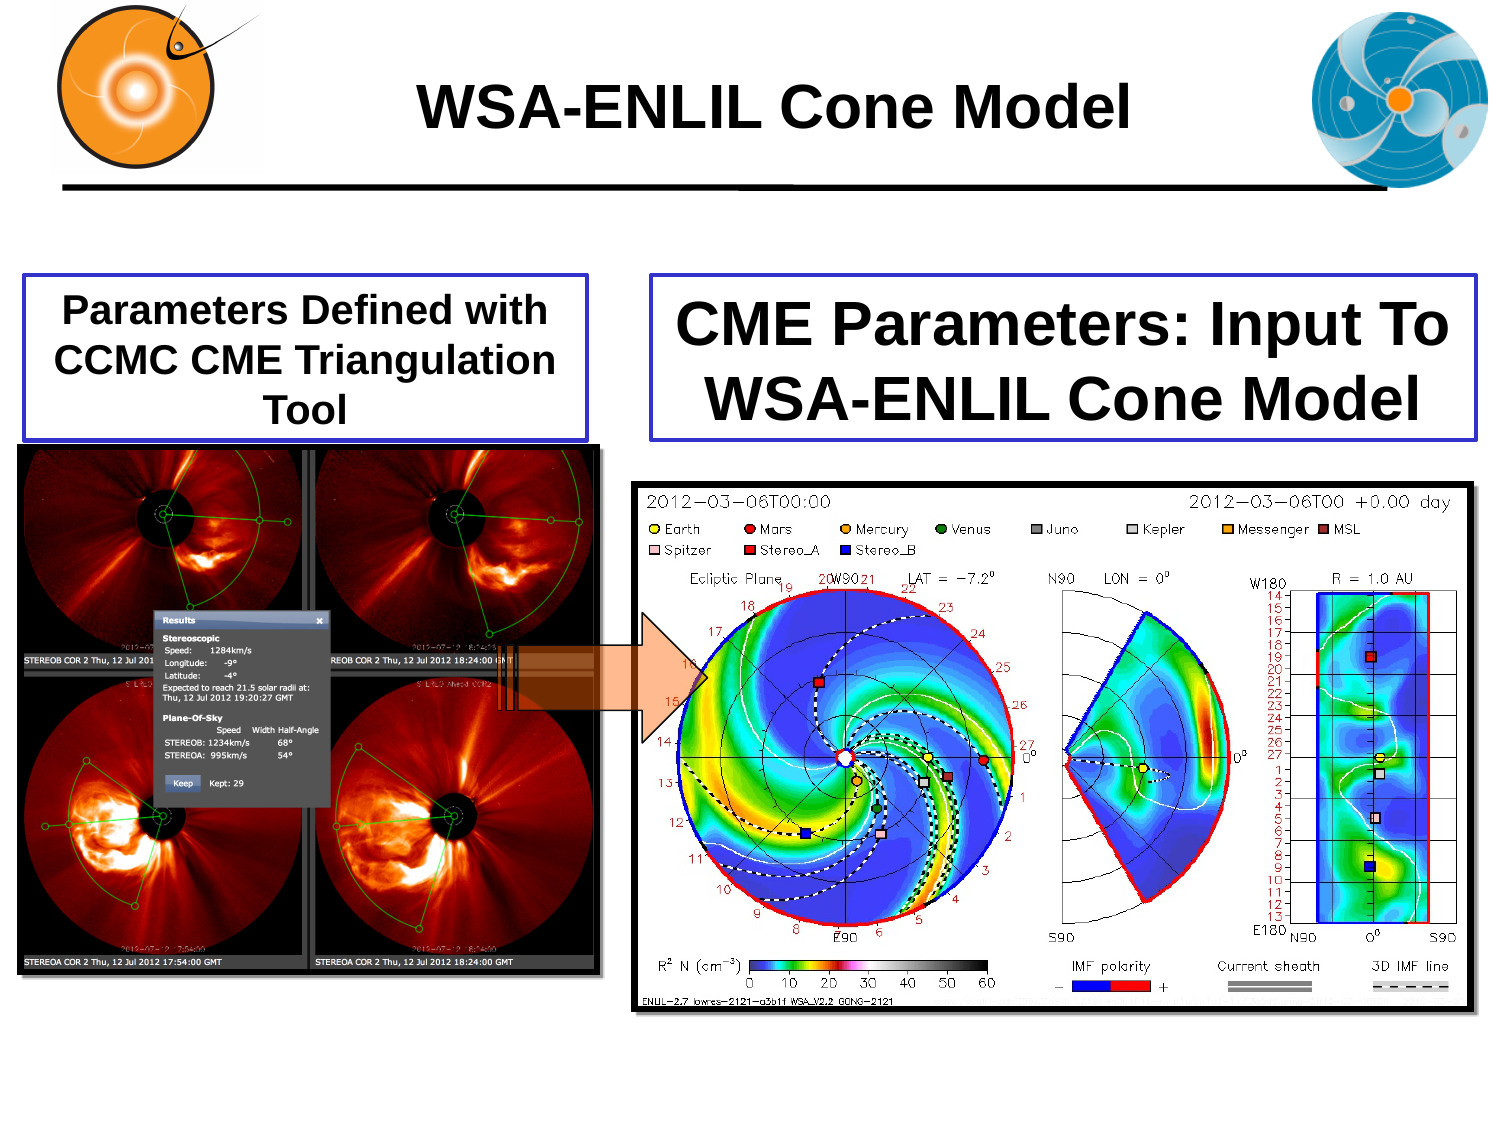

WSA-ENLIL Cone Model
Parameters Defined with CCMC CME Triangulation Tool
CME Parameters: Input To WSA-ENLIL Cone Model